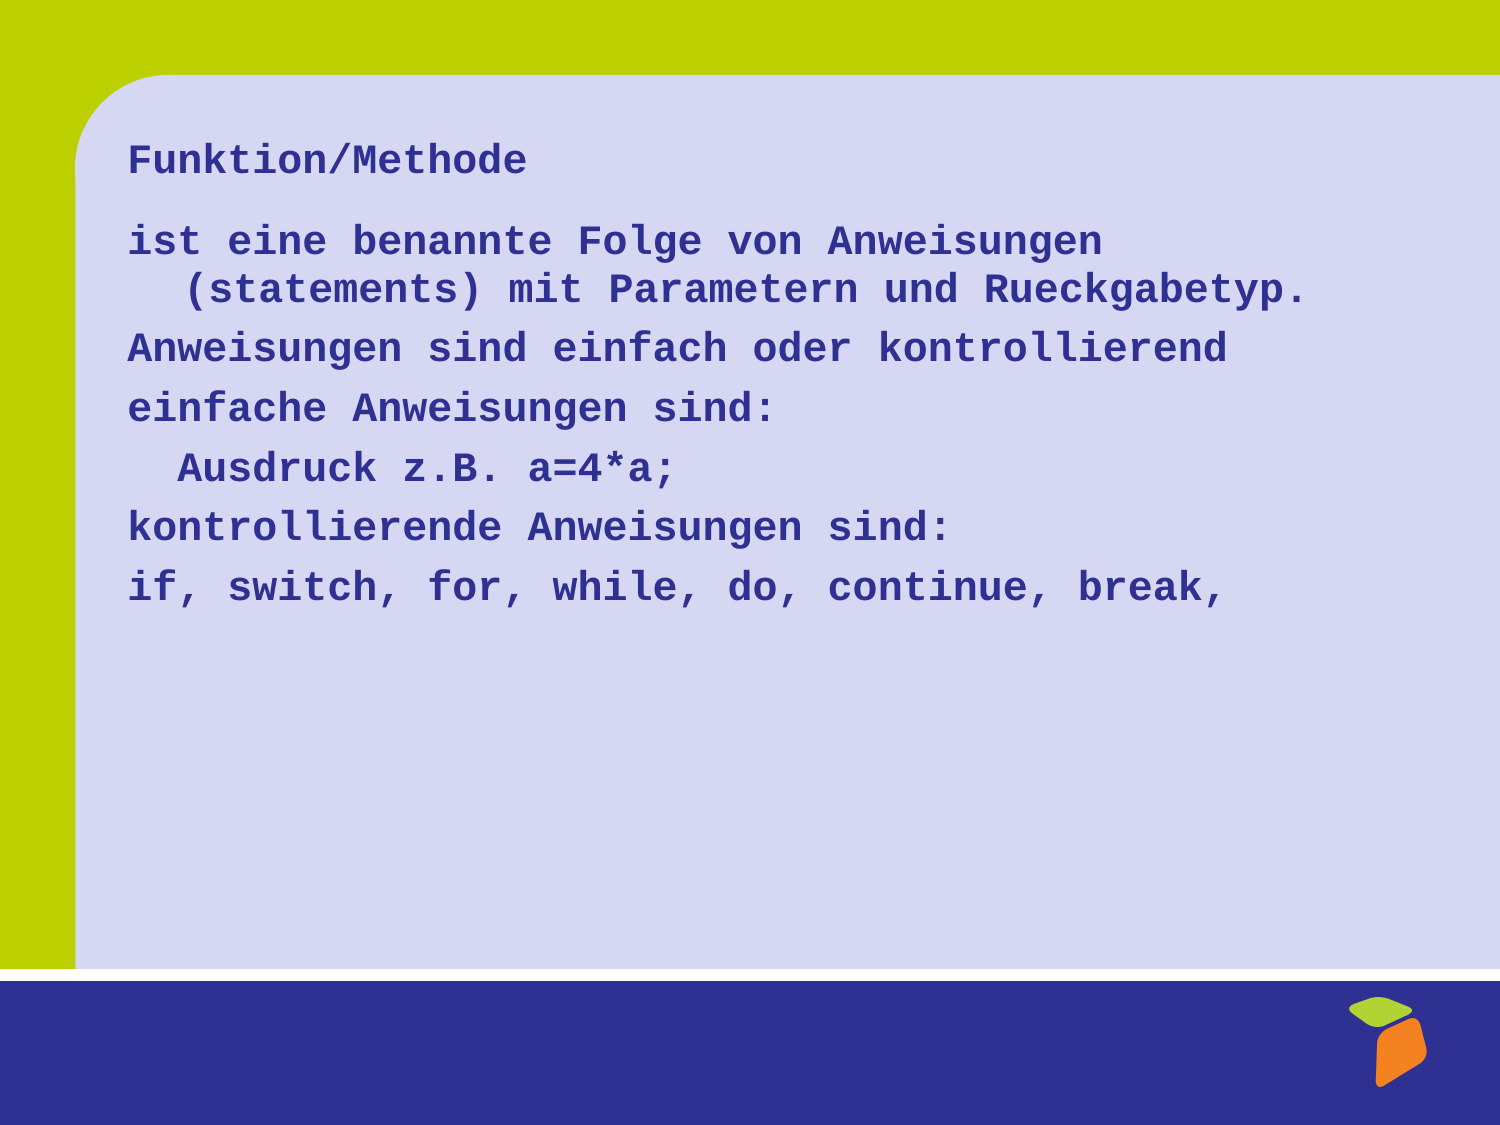

# Funktion/Methode
ist eine benannte Folge von Anweisungen (statements) mit Parametern und Rueckgabetyp.
Anweisungen sind einfach oder kontrollierend
einfache Anweisungen sind:
 Ausdruck z.B. a=4*a;
kontrollierende Anweisungen sind:
if, switch, for, while, do, continue, break,